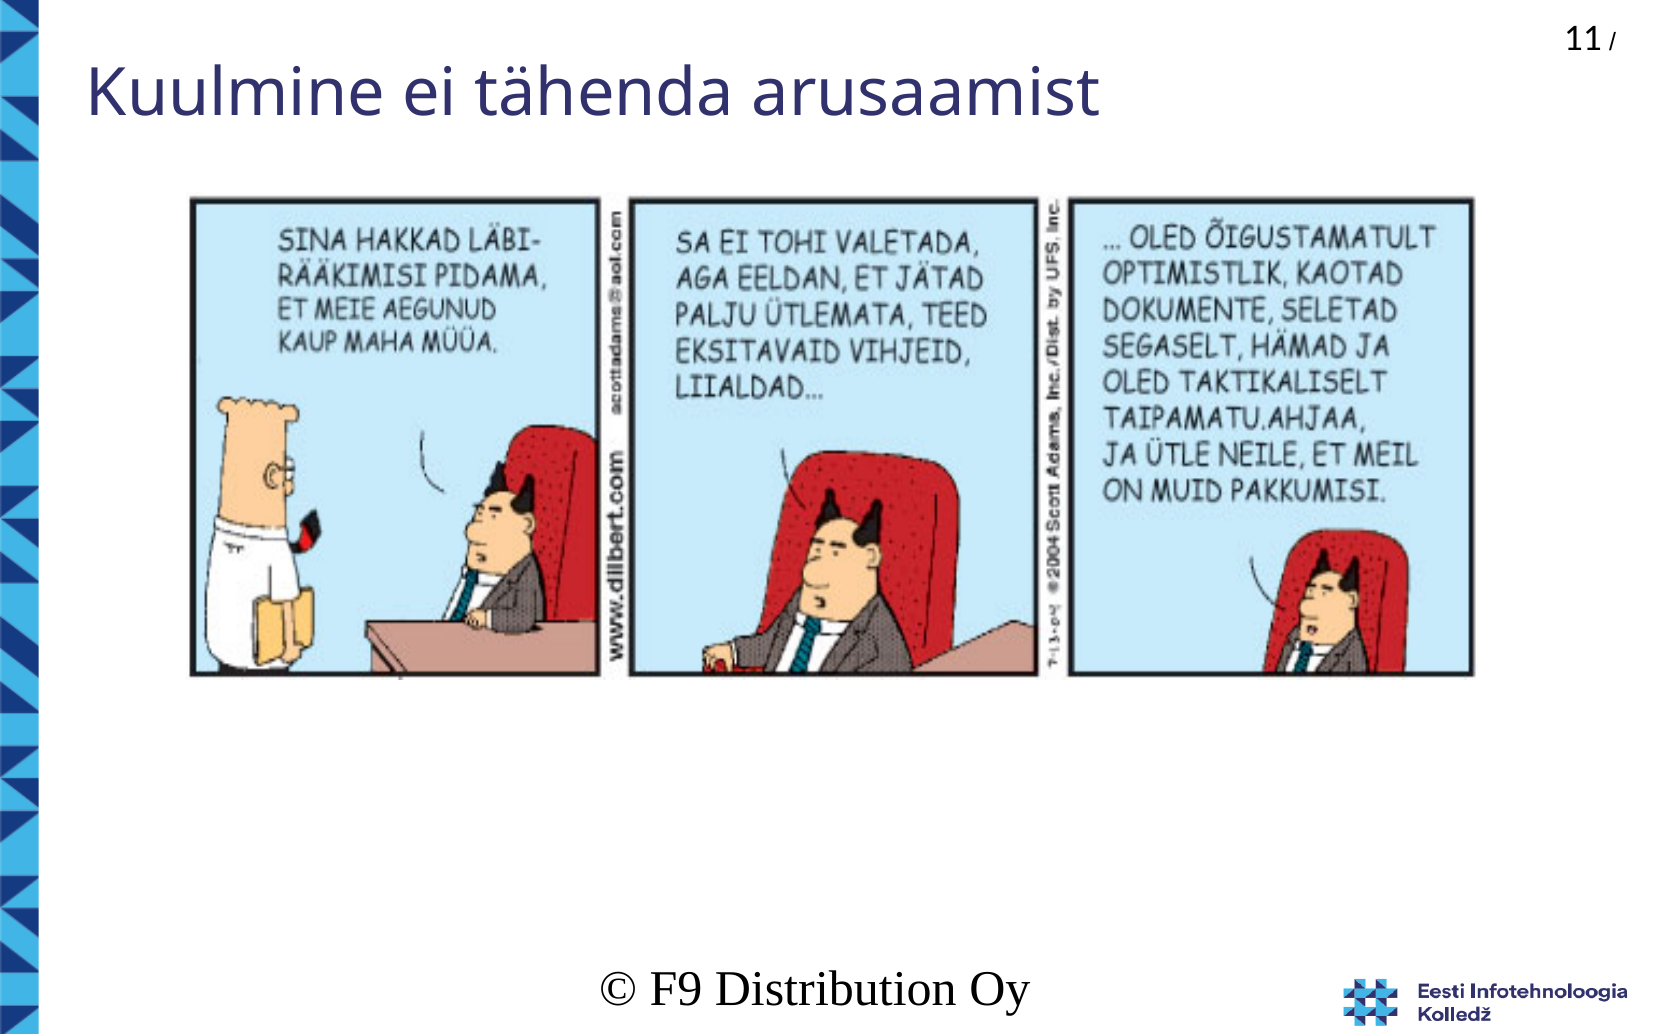

# Kuulmine ei tähenda arusaamist
© F9 Distribution Oy